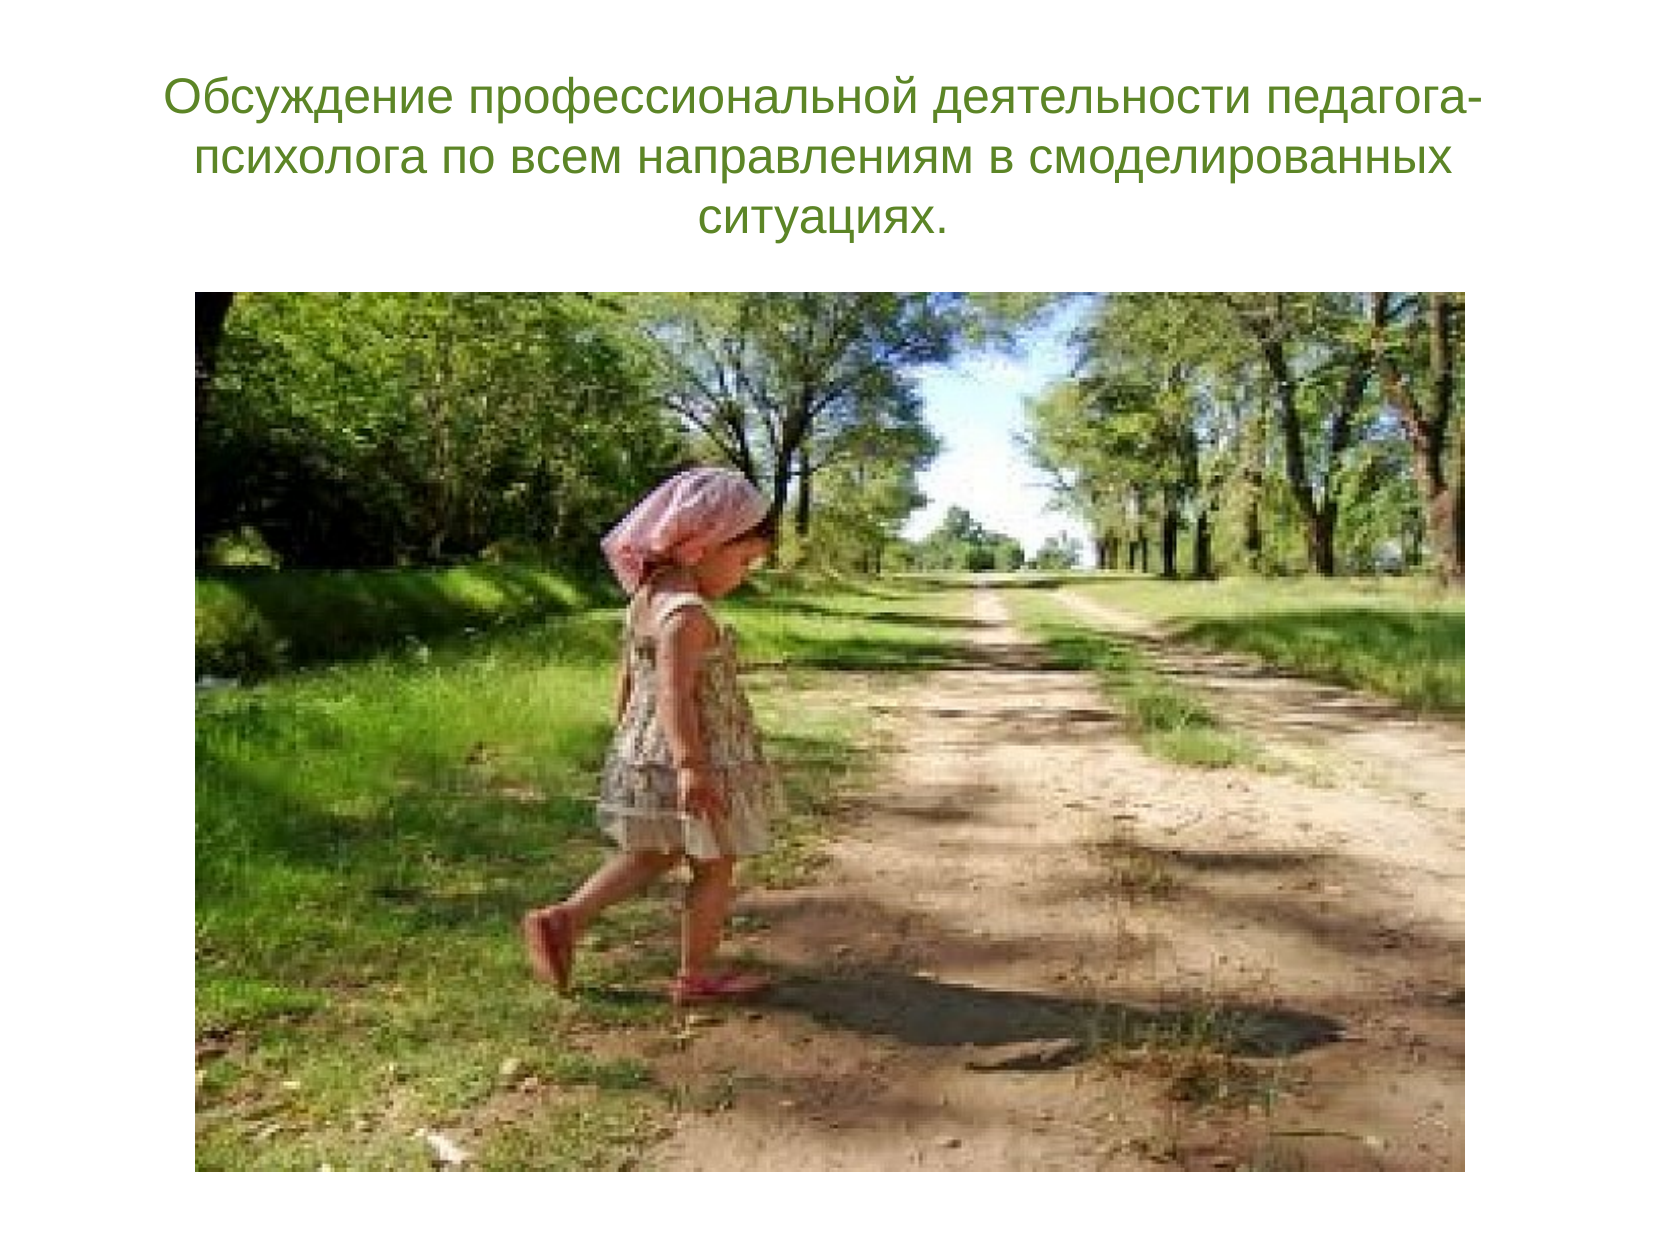

# Обсуждение профессиональной деятельности педагога-психолога по всем направлениям в смоделированных ситуациях.